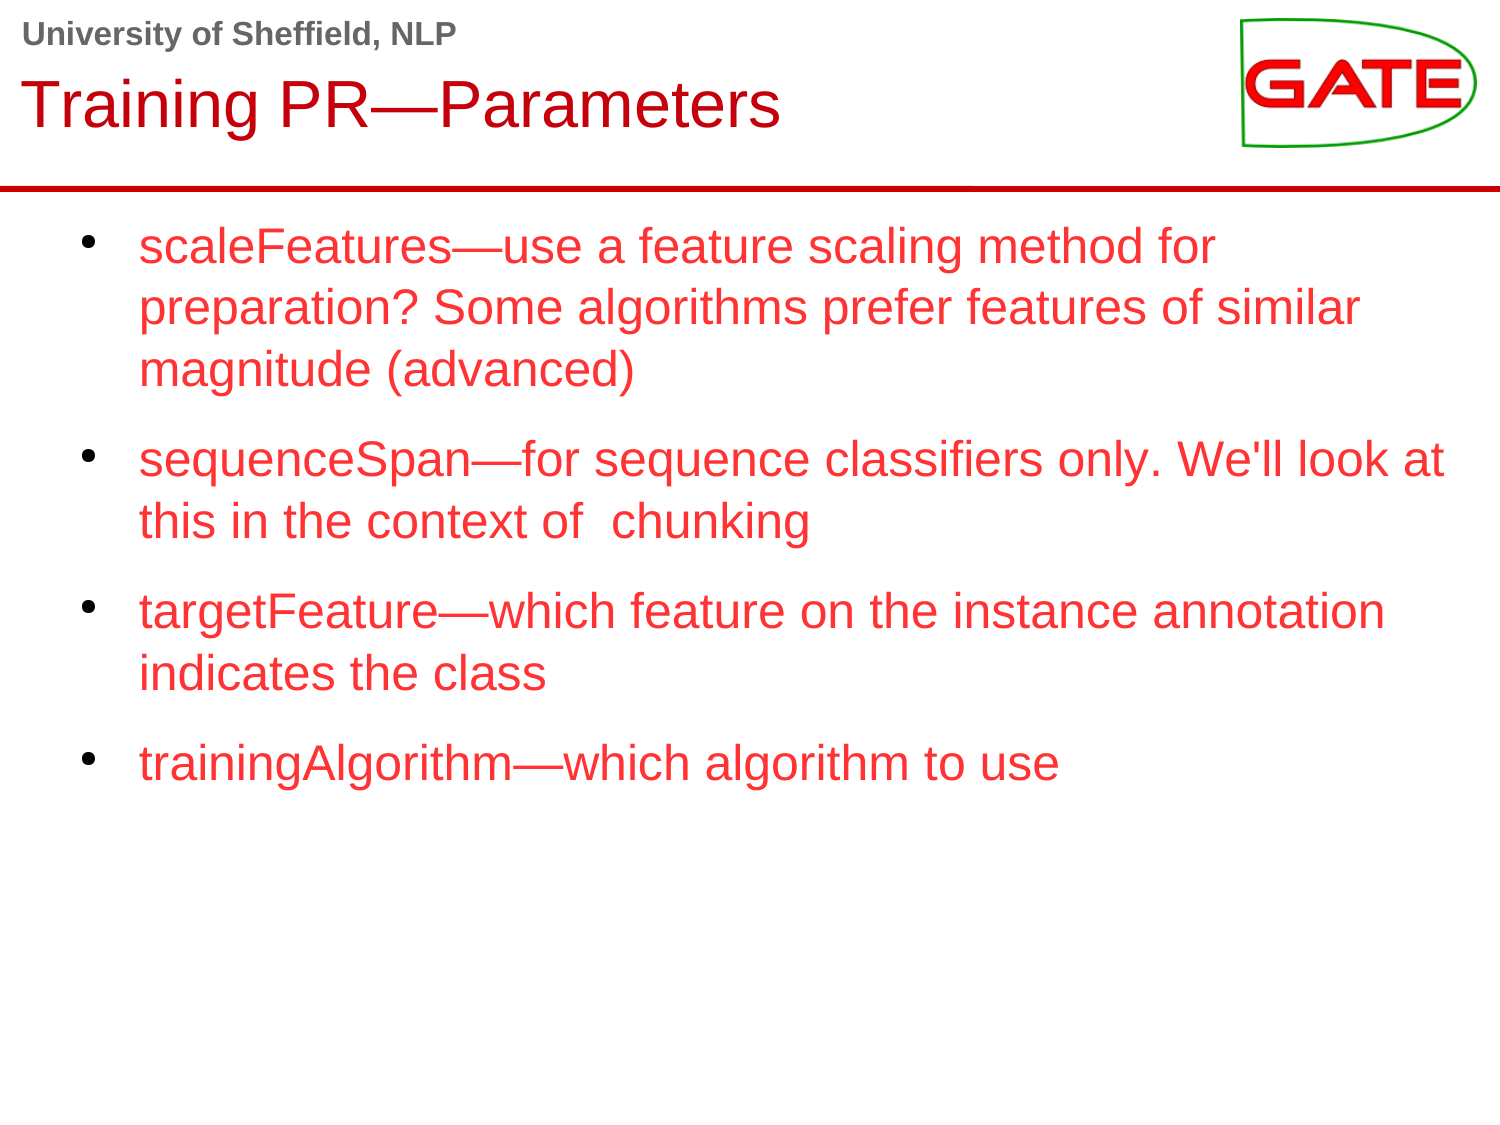

# Training PR—Parameters
scaleFeatures—use a feature scaling method for preparation? Some algorithms prefer features of similar magnitude (advanced)
sequenceSpan—for sequence classifiers only. We'll look at this in the context of chunking
targetFeature—which feature on the instance annotation indicates the class
trainingAlgorithm—which algorithm to use